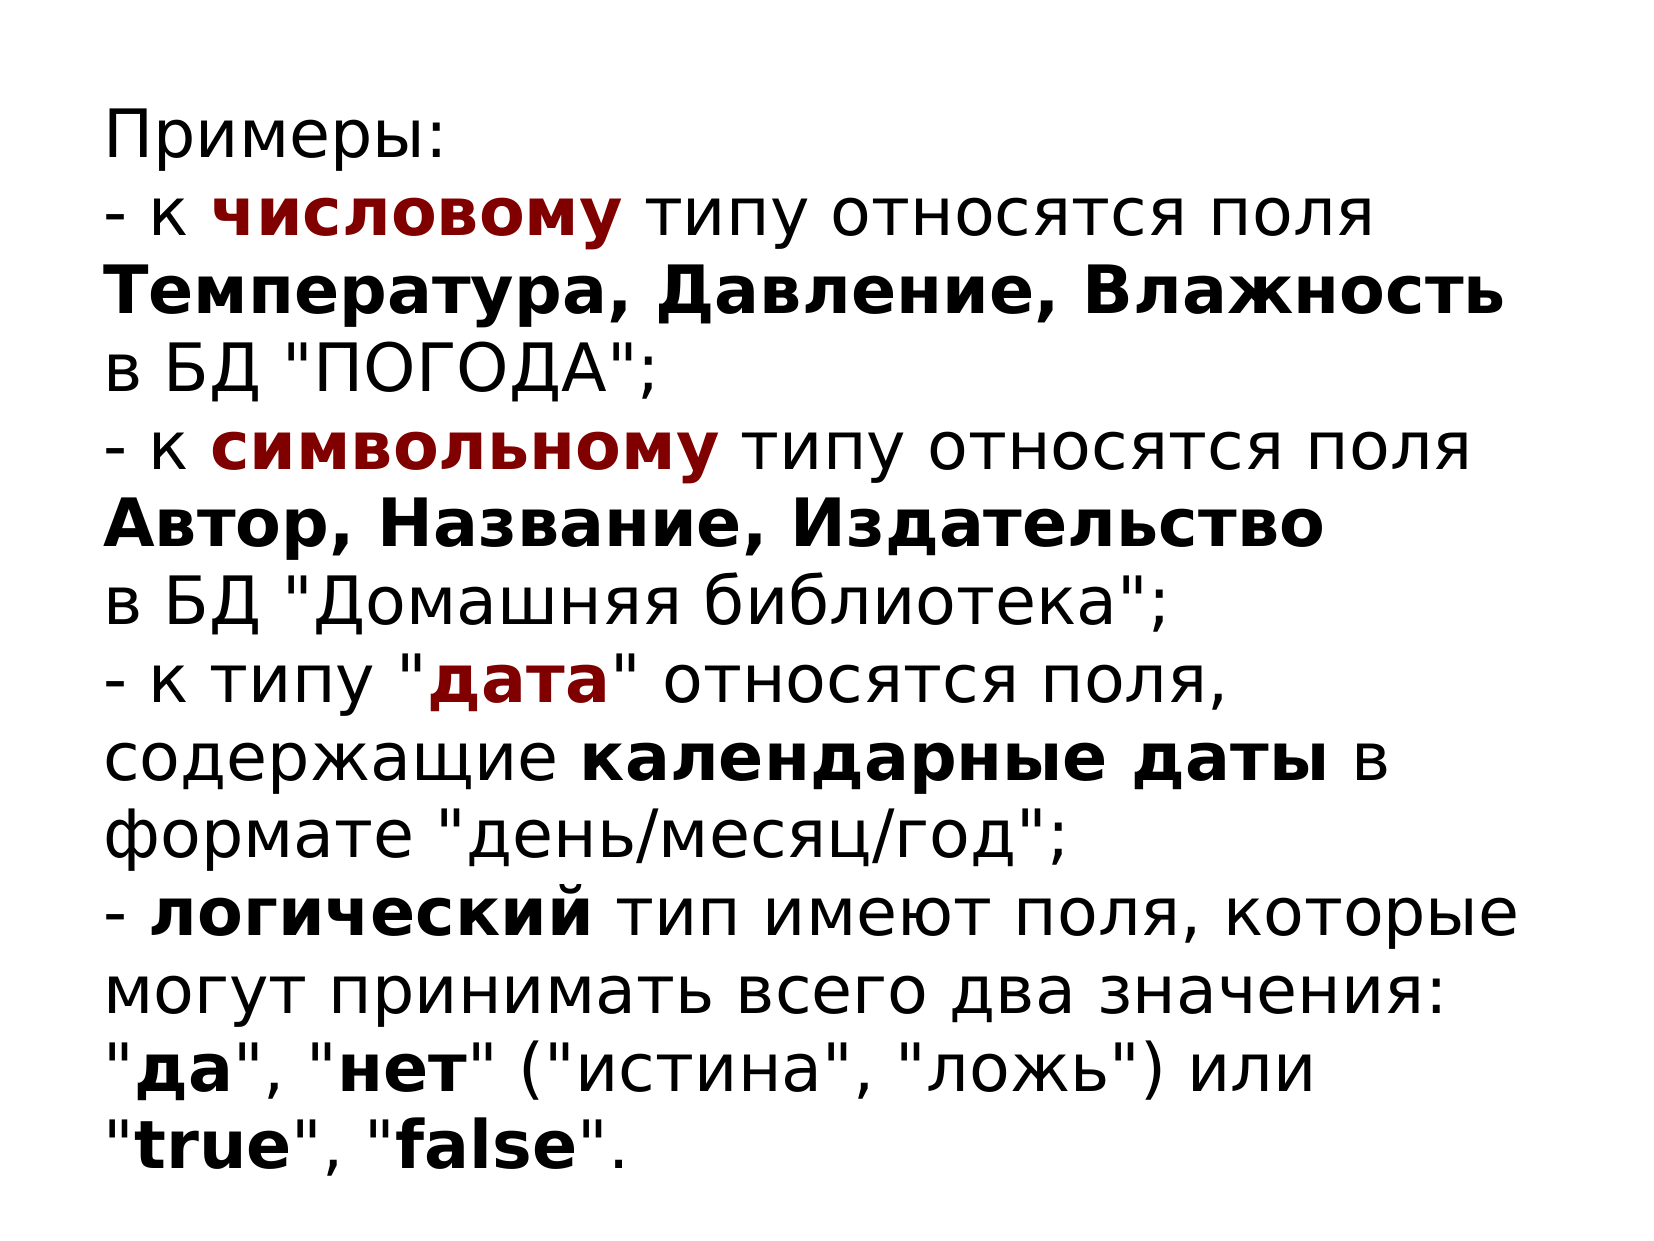

Примеры:
- к числовому типу относятся поля Температура, Давление, Влажность
в БД "ПОГОДА";
- к символьному типу относятся поля
Автор, Название, Издательство
в БД "Домашняя библиотека";
- к типу "дата" относятся поля, содержащие календарные даты в формате "день/месяц/год";
- логический тип имеют поля, которые могут принимать всего два значения:
"да", "нет" ("истина", "ложь") или
"true", "false".